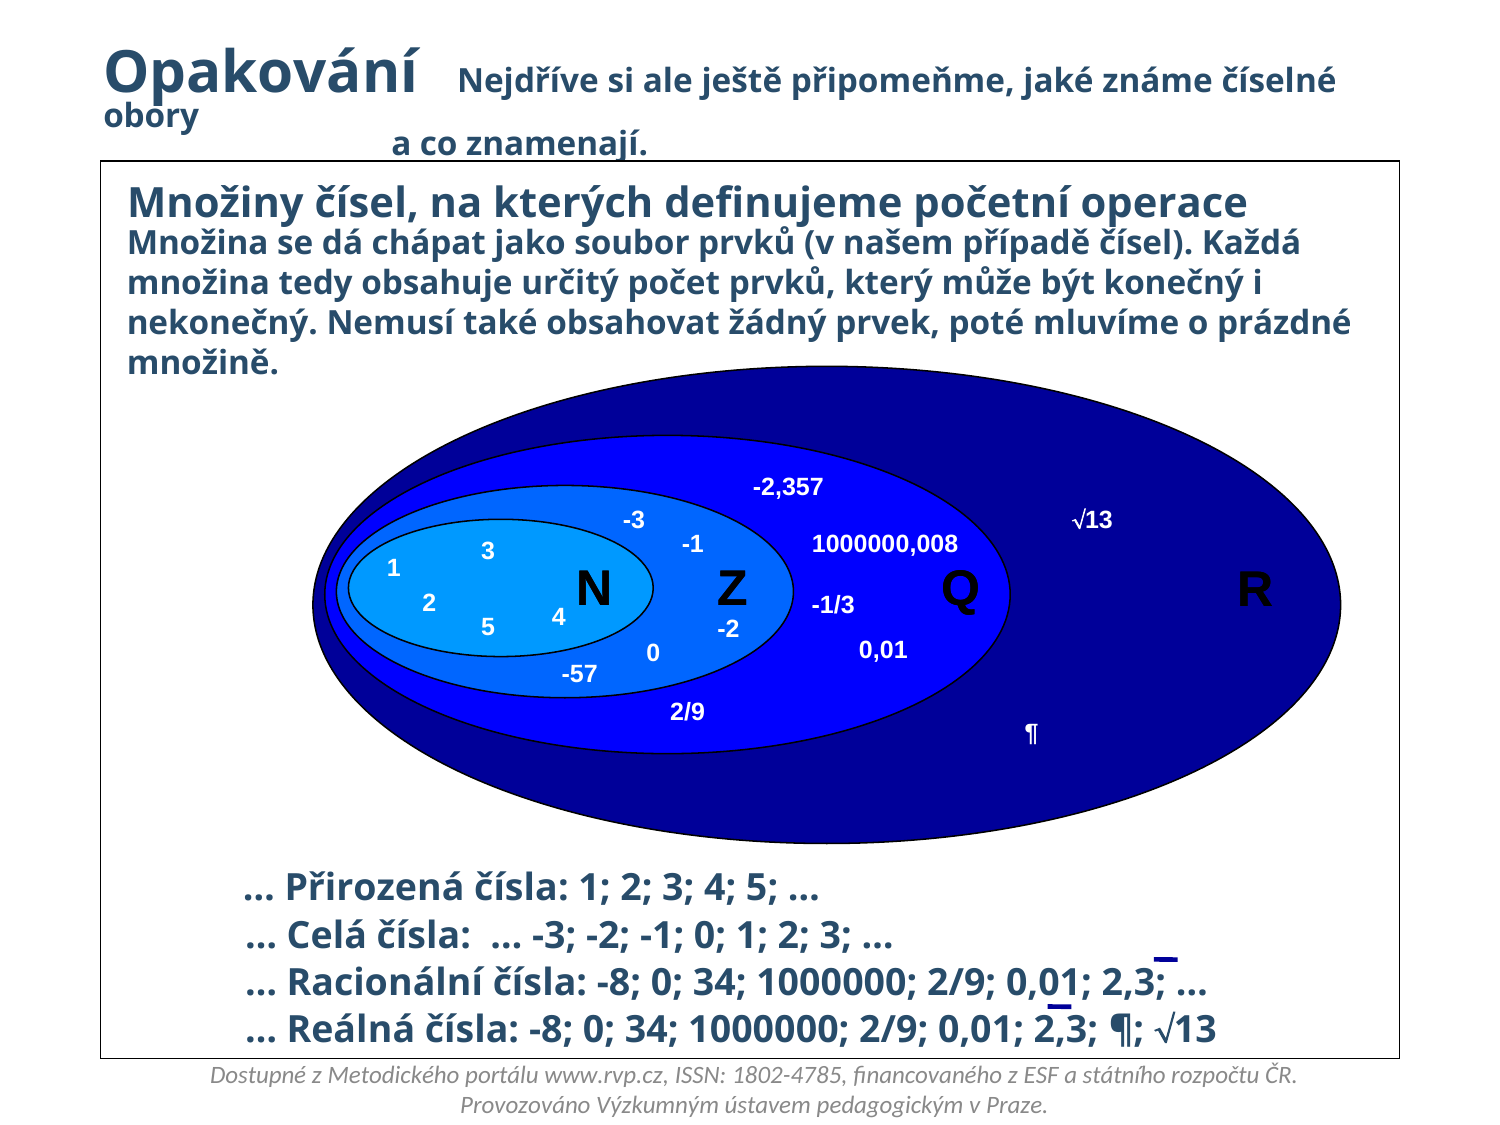

# Opakování Nejdříve si ale ještě připomeňme, jaké známe číselné obory a co znamenají.
Množiny čísel, na kterých definujeme početní operace
Množina se dá chápat jako soubor prvků (v našem případě čísel). Každá množina tedy obsahuje určitý počet prvků, který může být konečný i nekonečný. Nemusí také obsahovat žádný prvek, poté mluvíme o prázdné množině.
-2,357
-3
13
-1
1000000,008
3
1
N
N
Z
Z
Q
Q
R
R
2
-1/3
4
5
-2
0,01
0
-57
2/9
¶
… Přirozená čísla: 1; 2; 3; 4; 5; …
… Celá čísla: … -3; -2; -1; 0; 1; 2; 3; …
… Racionální čísla: -8; 0; 34; 1000000; 2/9; 0,01; 2,3; …
… Reálná čísla: -8; 0; 34; 1000000; 2/9; 0,01; 2,3; ¶; 13